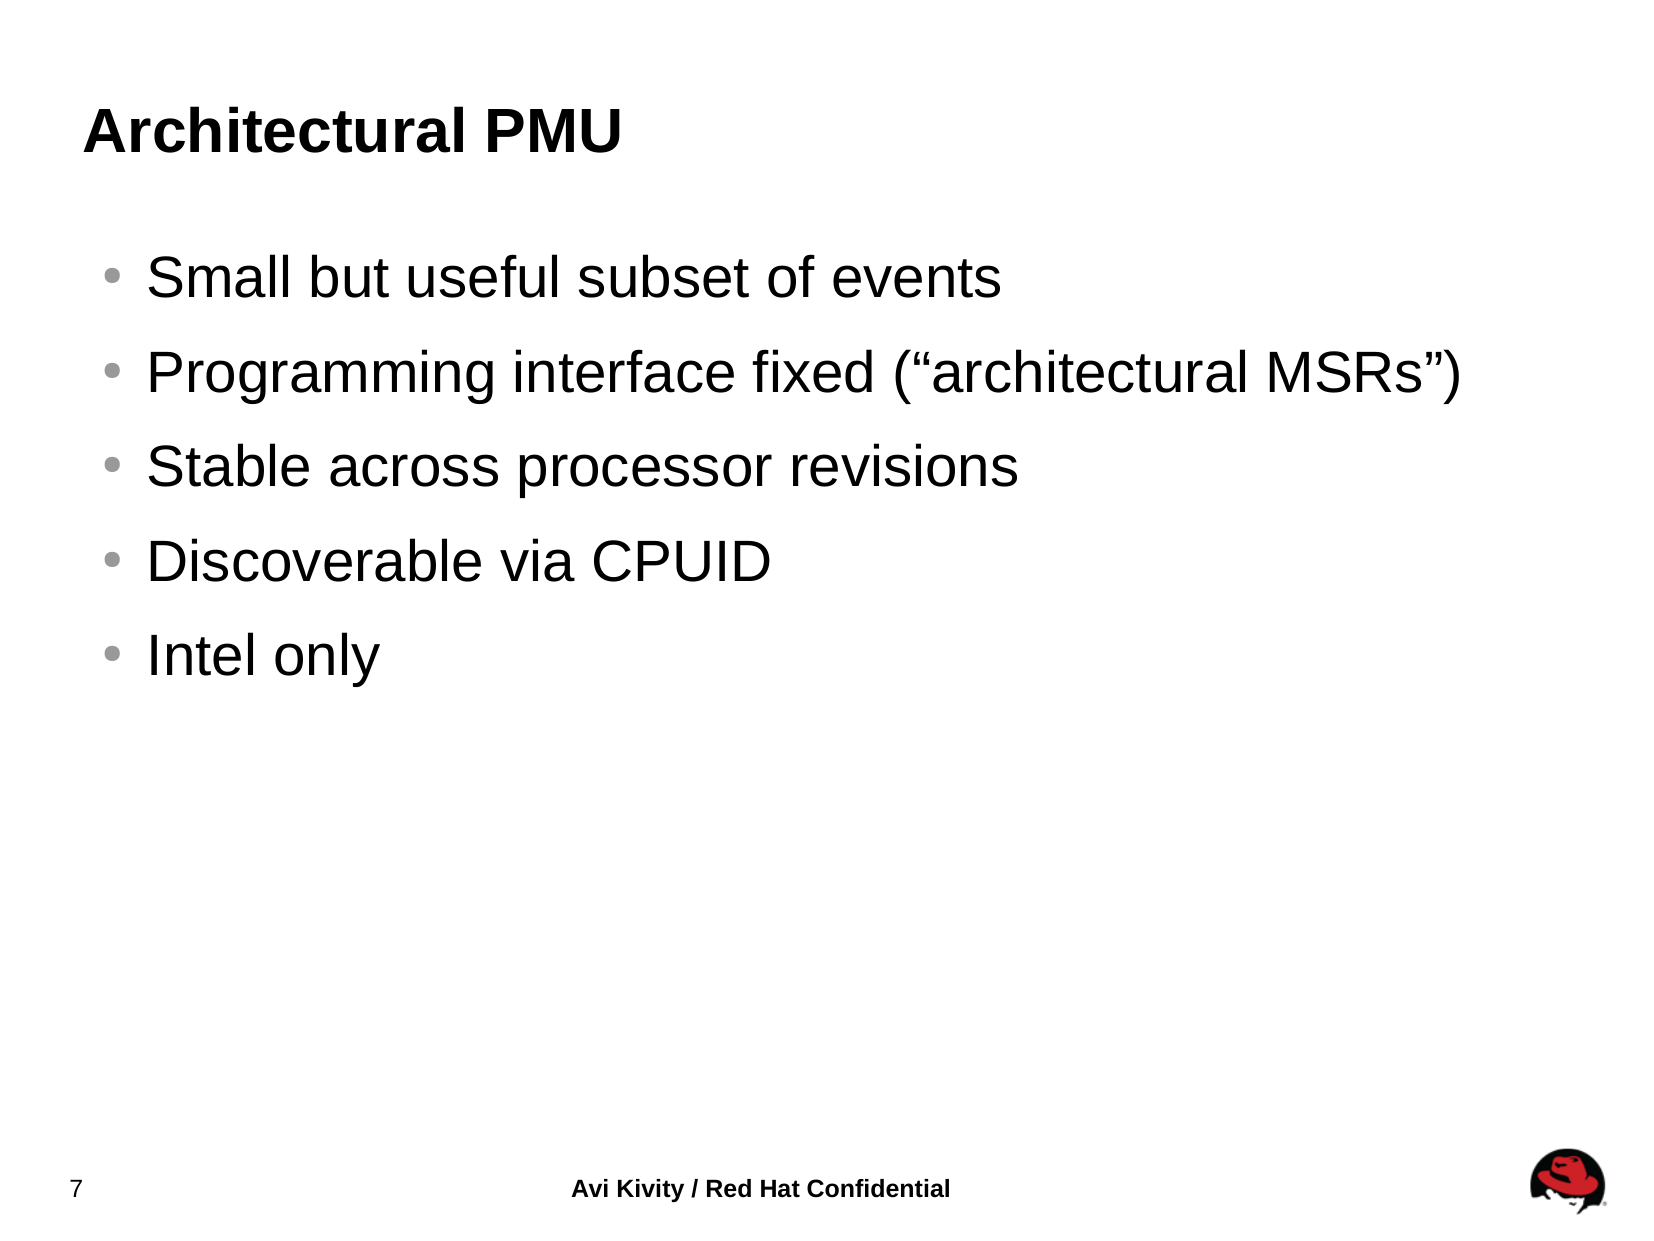

# Architectural PMU
Small but useful subset of events
Programming interface fixed (“architectural MSRs”)
Stable across processor revisions
Discoverable via CPUID
Intel only